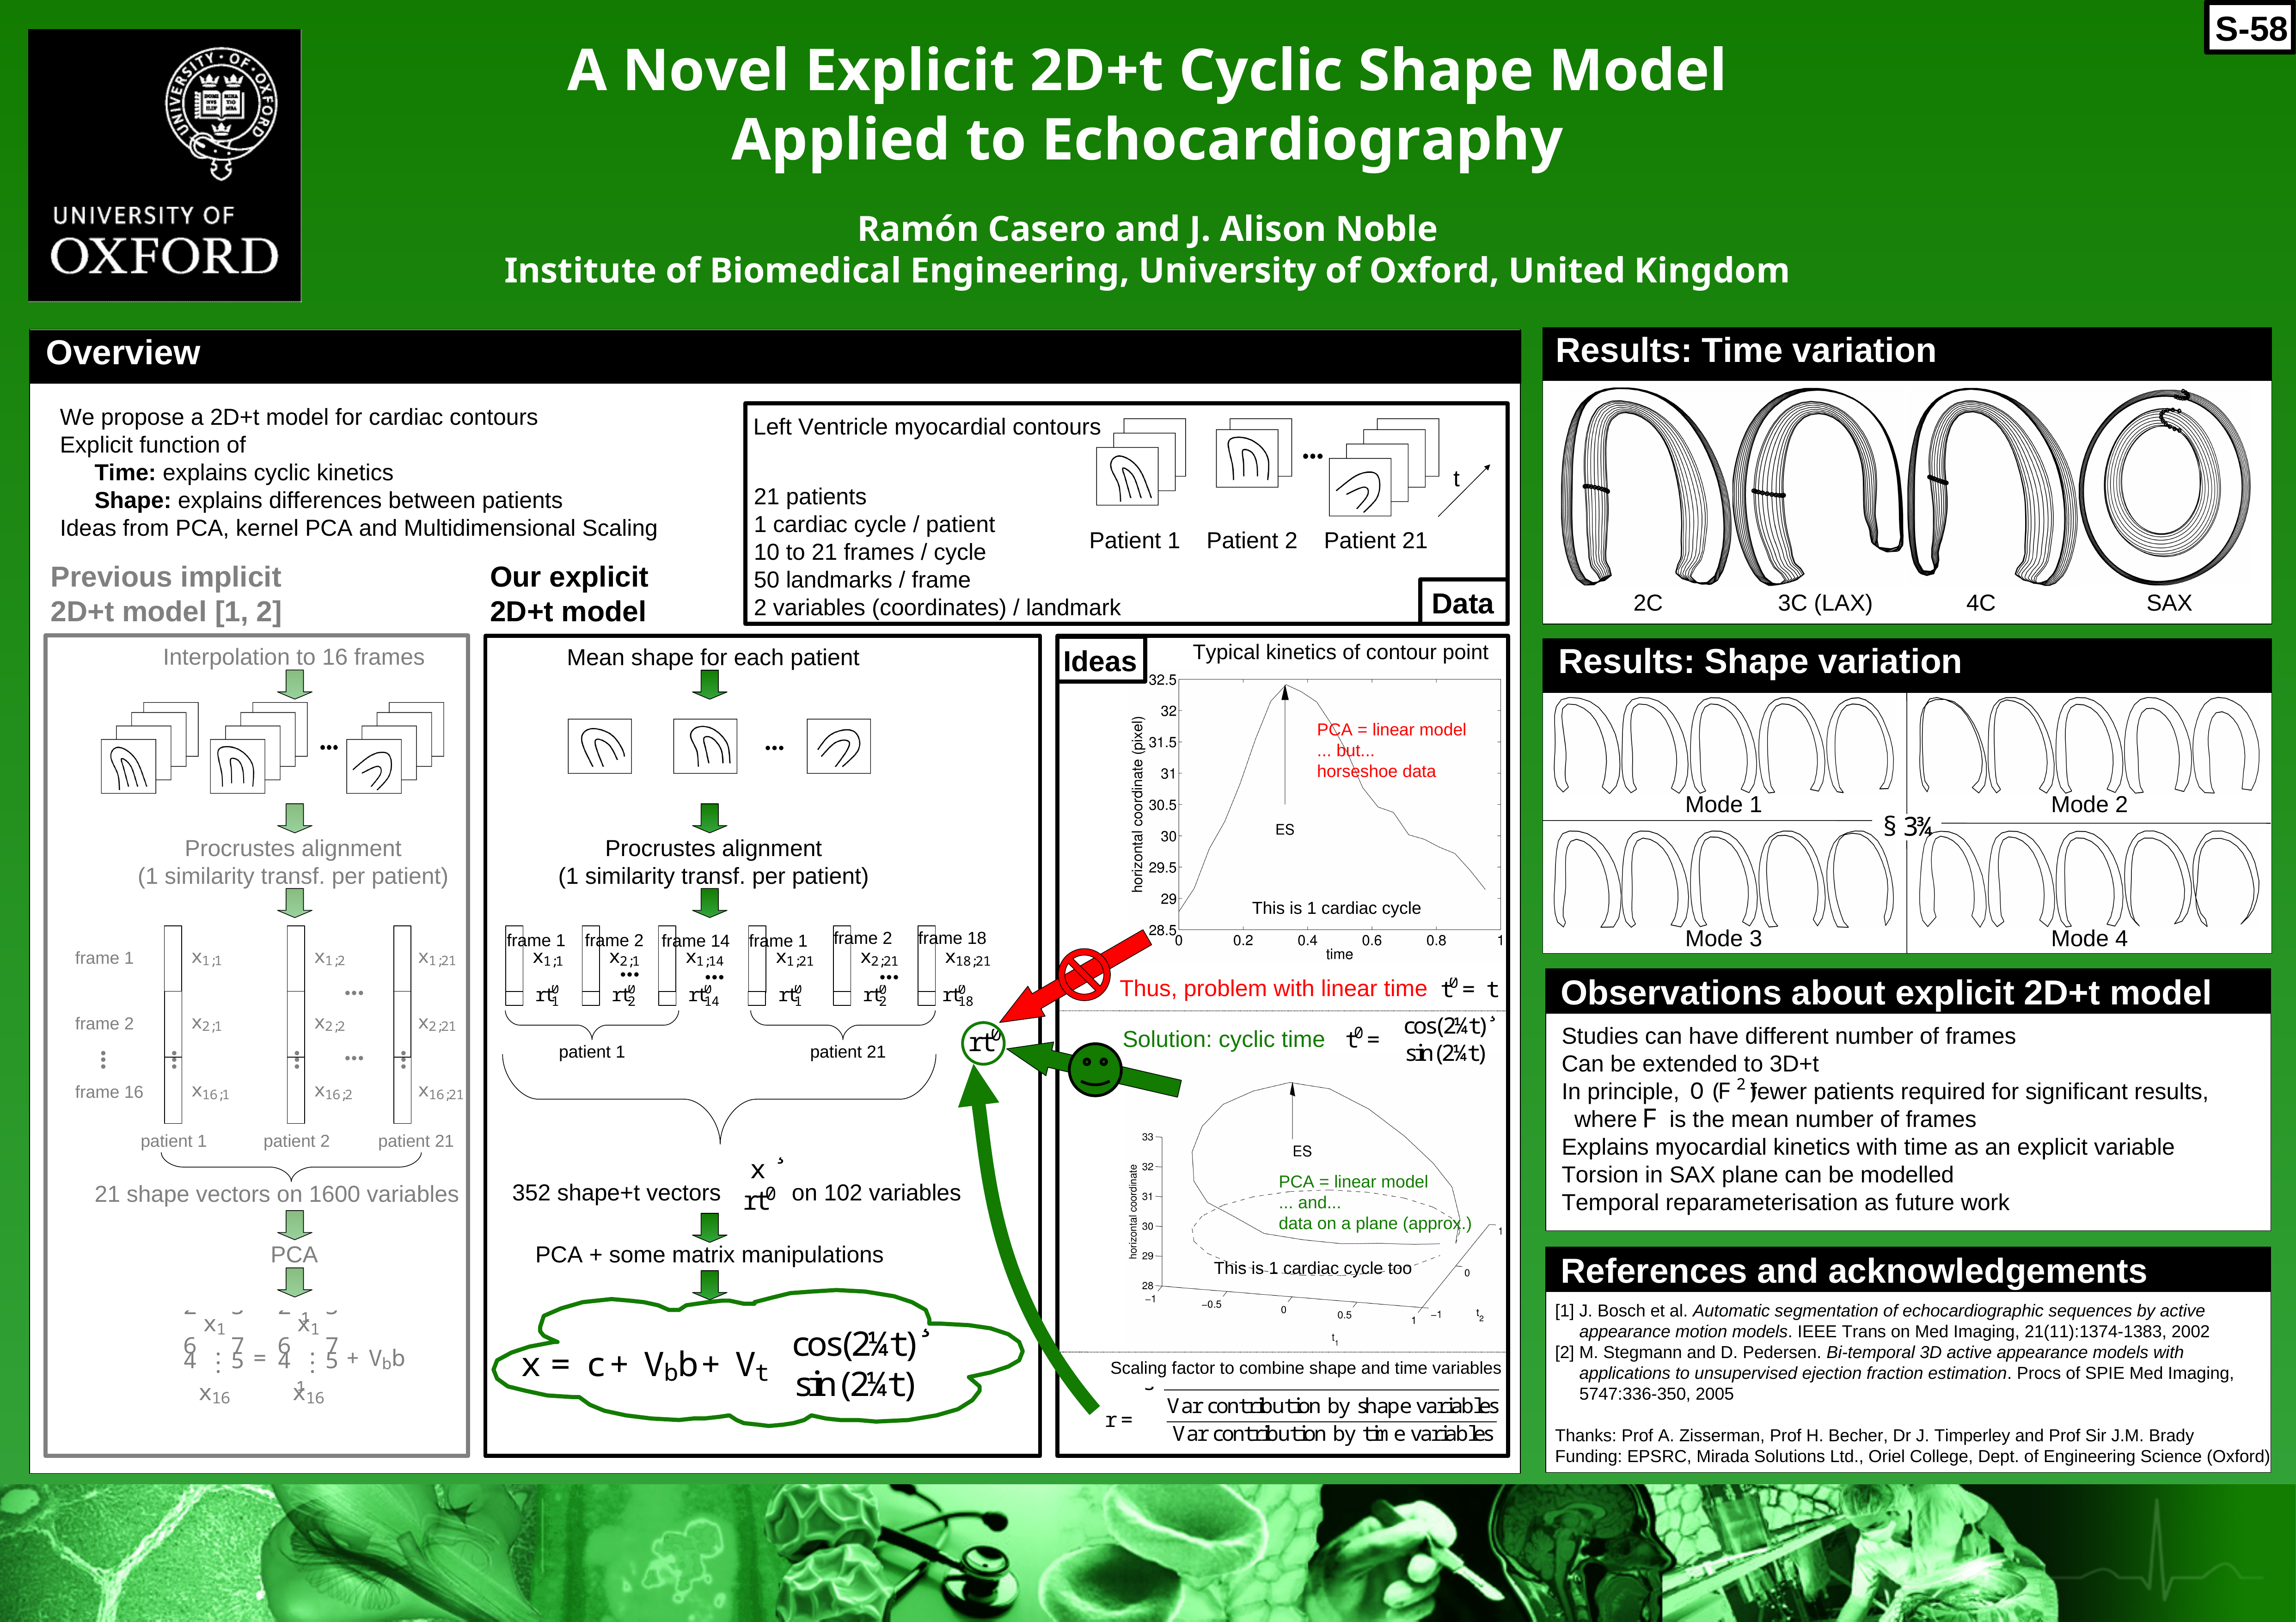

S-58
A Novel Explicit 2D+t Cyclic Shape Model
Applied to Echocardiography
Ramón Casero and J. Alison Noble
Institute of Biomedical Engineering, University of Oxford, United Kingdom
Results: Time variation
Overview
 We propose a 2D+t model for cardiac contours
 Explicit function of
 Time: explains cyclic kinetics
 Shape: explains differences between patients
 Ideas from PCA, kernel PCA and Multidimensional Scaling
Left Ventricle myocardial contours
t
21 patients
1 cardiac cycle / patient
10 to 21 frames / cycle
50 landmarks / frame
2 variables (coordinates) / landmark
Patient 1
Patient 2
Patient 21
Previous implicit
2D+t model [1, 2]
Our explicit
2D+t model
Data
2C
3C (LAX)‏
4C
SAX
Typical kinetics of contour point
Results: Shape variation
Interpolation to 16 frames
Mean shape for each patient
Ideas
PCA = linear model
... but...
horseshoe data
...
Mode 1
Mode 2
Procrustes alignment
(1 similarity transf. per patient)‏
Procrustes alignment
(1 similarity transf. per patient)‏
This is 1 cardiac cycle
Mode 3
Mode 4
frame 2
frame 18
frame 1
frame 2
frame 1
frame 14
frame 1
...
...
...
...
Observations about explicit 2D+t model
Thus, problem with linear time
frame 2
 Studies can have different number of frames
 Can be extended to 3D+t
 In principle, fewer patients required for significant results,
 where is the mean number of frames
 Explains myocardial kinetics with time as an explicit variable
 Torsion in SAX plane can be modelled
 Temporal reparameterisation as future work
Solution: cyclic time
...
patient 1
patient 21
...
...
...
...
frame 16
patient 1
patient 2
patient 21
PCA = linear model
... and...
data on a plane (approx.)‏
352 shape+t vectors on 102 variables
21 shape vectors on 1600 variables
PCA
PCA + some matrix manipulations
References and acknowledgements
This is 1 cardiac cycle too
[1] J. Bosch et al. Automatic segmentation of echocardiographic sequences by active
 appearance motion models. IEEE Trans on Med Imaging, 21(11):1374-1383, 2002
[2] M. Stegmann and D. Pedersen. Bi-temporal 3D active appearance models with
 applications to unsupervised ejection fraction estimation. Procs of SPIE Med Imaging,
 5747:336-350, 2005
Thanks: Prof A. Zisserman, Prof H. Becher, Dr J. Timperley and Prof Sir J.M. Brady
Funding: EPSRC, Mirada Solutions Ltd., Oriel College, Dept. of Engineering Science (Oxford)‏
Scaling factor to combine shape and time variables